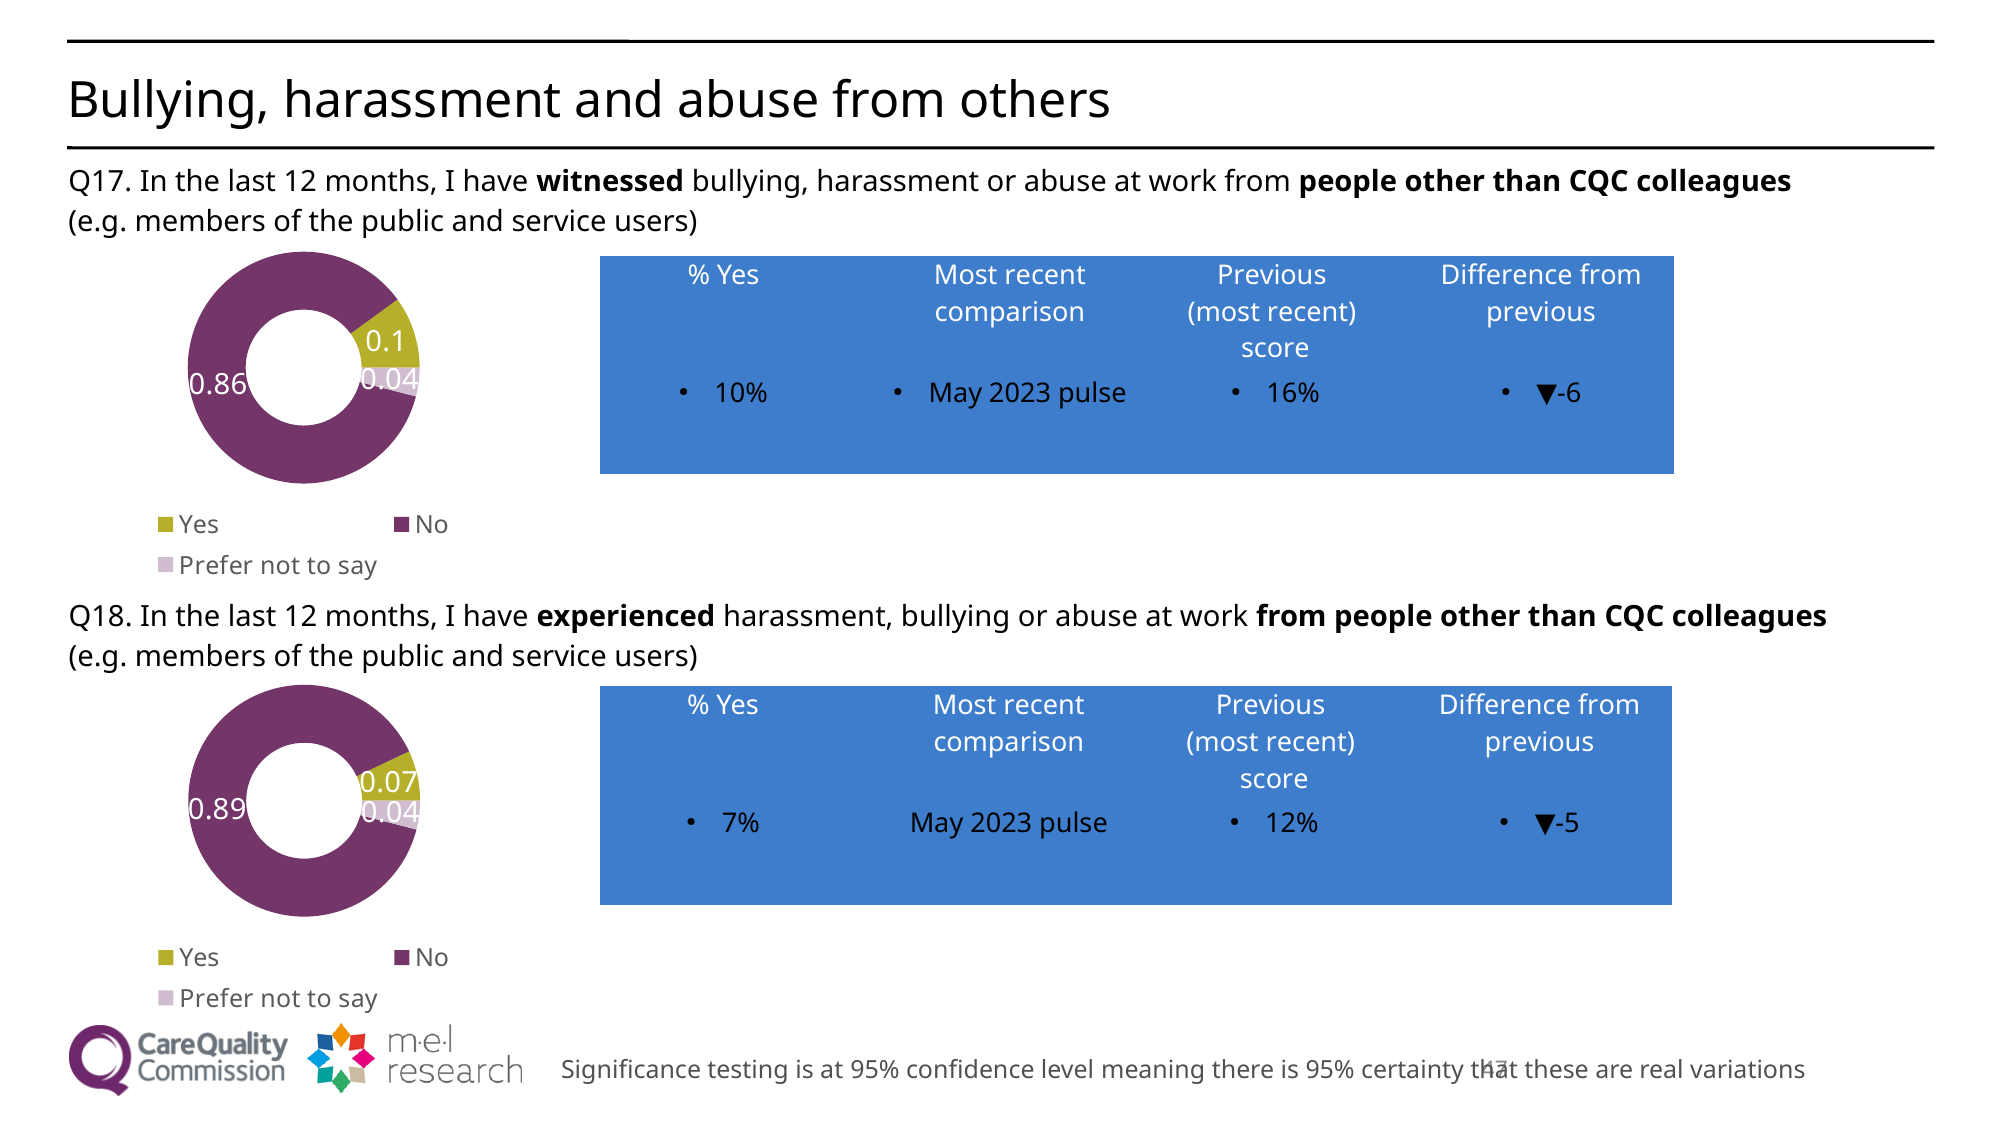

# Bullying, harassment and abuse from others
Q17. In the last 12 months, I have witnessed bullying, harassment or abuse at work from people other than CQC colleagues (e.g. members of the public and service users)
### Chart
| Category | x |
|---|---|
| Yes | 0.1 |
| No | 0.86 |
| Prefer not to say | 0.04 || % Yes | | Most recent comparison | Previous (most recent) score | Difference from previous |
| --- | --- | --- | --- | --- |
| 10% | | May 2023 pulse | 16% | ▼-6 |
Q18. In the last 12 months, I have experienced harassment, bullying or abuse at work from people other than CQC colleagues (e.g. members of the public and service users)
### Chart
| Category | x |
|---|---|
| Yes | 0.07 |
| No | 0.89 |
| Prefer not to say | 0.04 || % Yes | | Most recent comparison | Previous (most recent) score | Difference from previous |
| --- | --- | --- | --- | --- |
| 7% | | May 2023 pulse | 12% | ▼-5 |
41
Significance testing is at 95% confidence level meaning there is 95% certainty that these are real variations